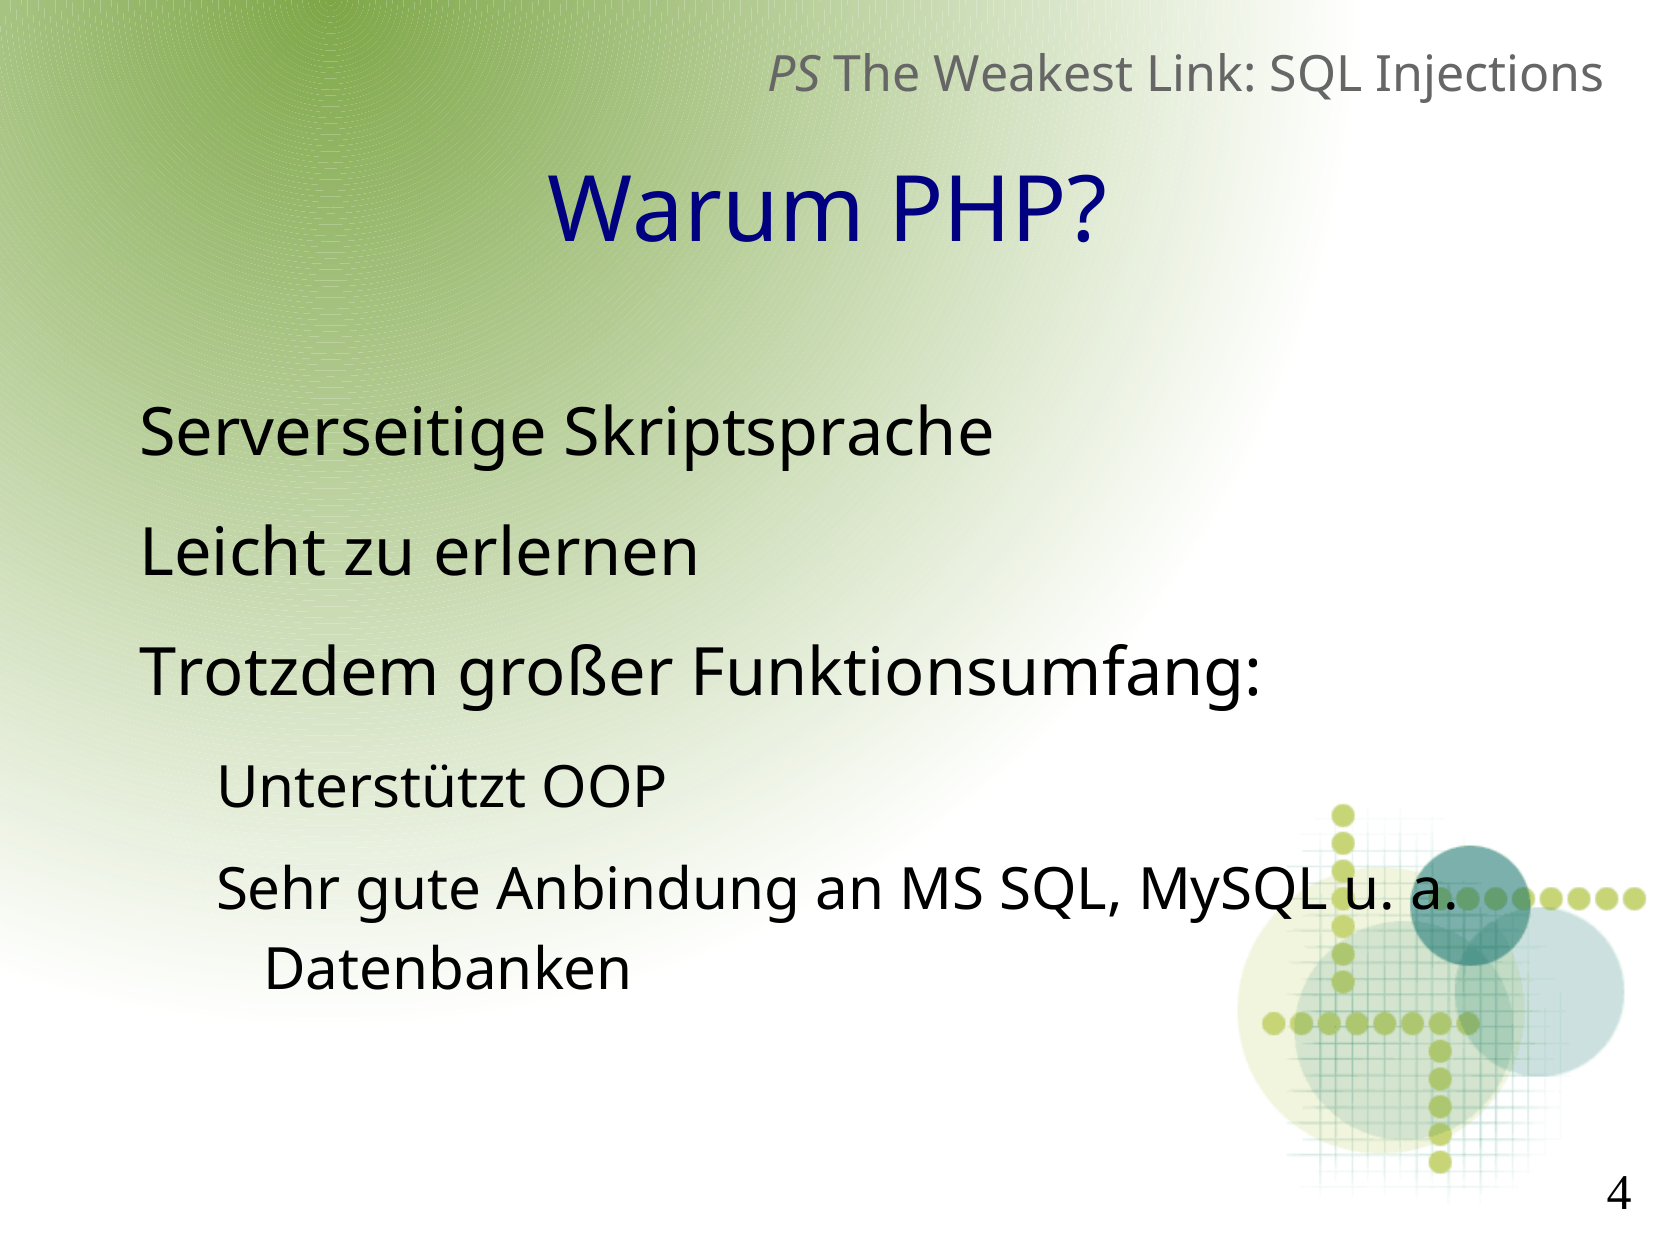

# Warum PHP?
Serverseitige Skriptsprache
Leicht zu erlernen
Trotzdem großer Funktionsumfang:
Unterstützt OOP
Sehr gute Anbindung an MS SQL, MySQL u. a. Datenbanken